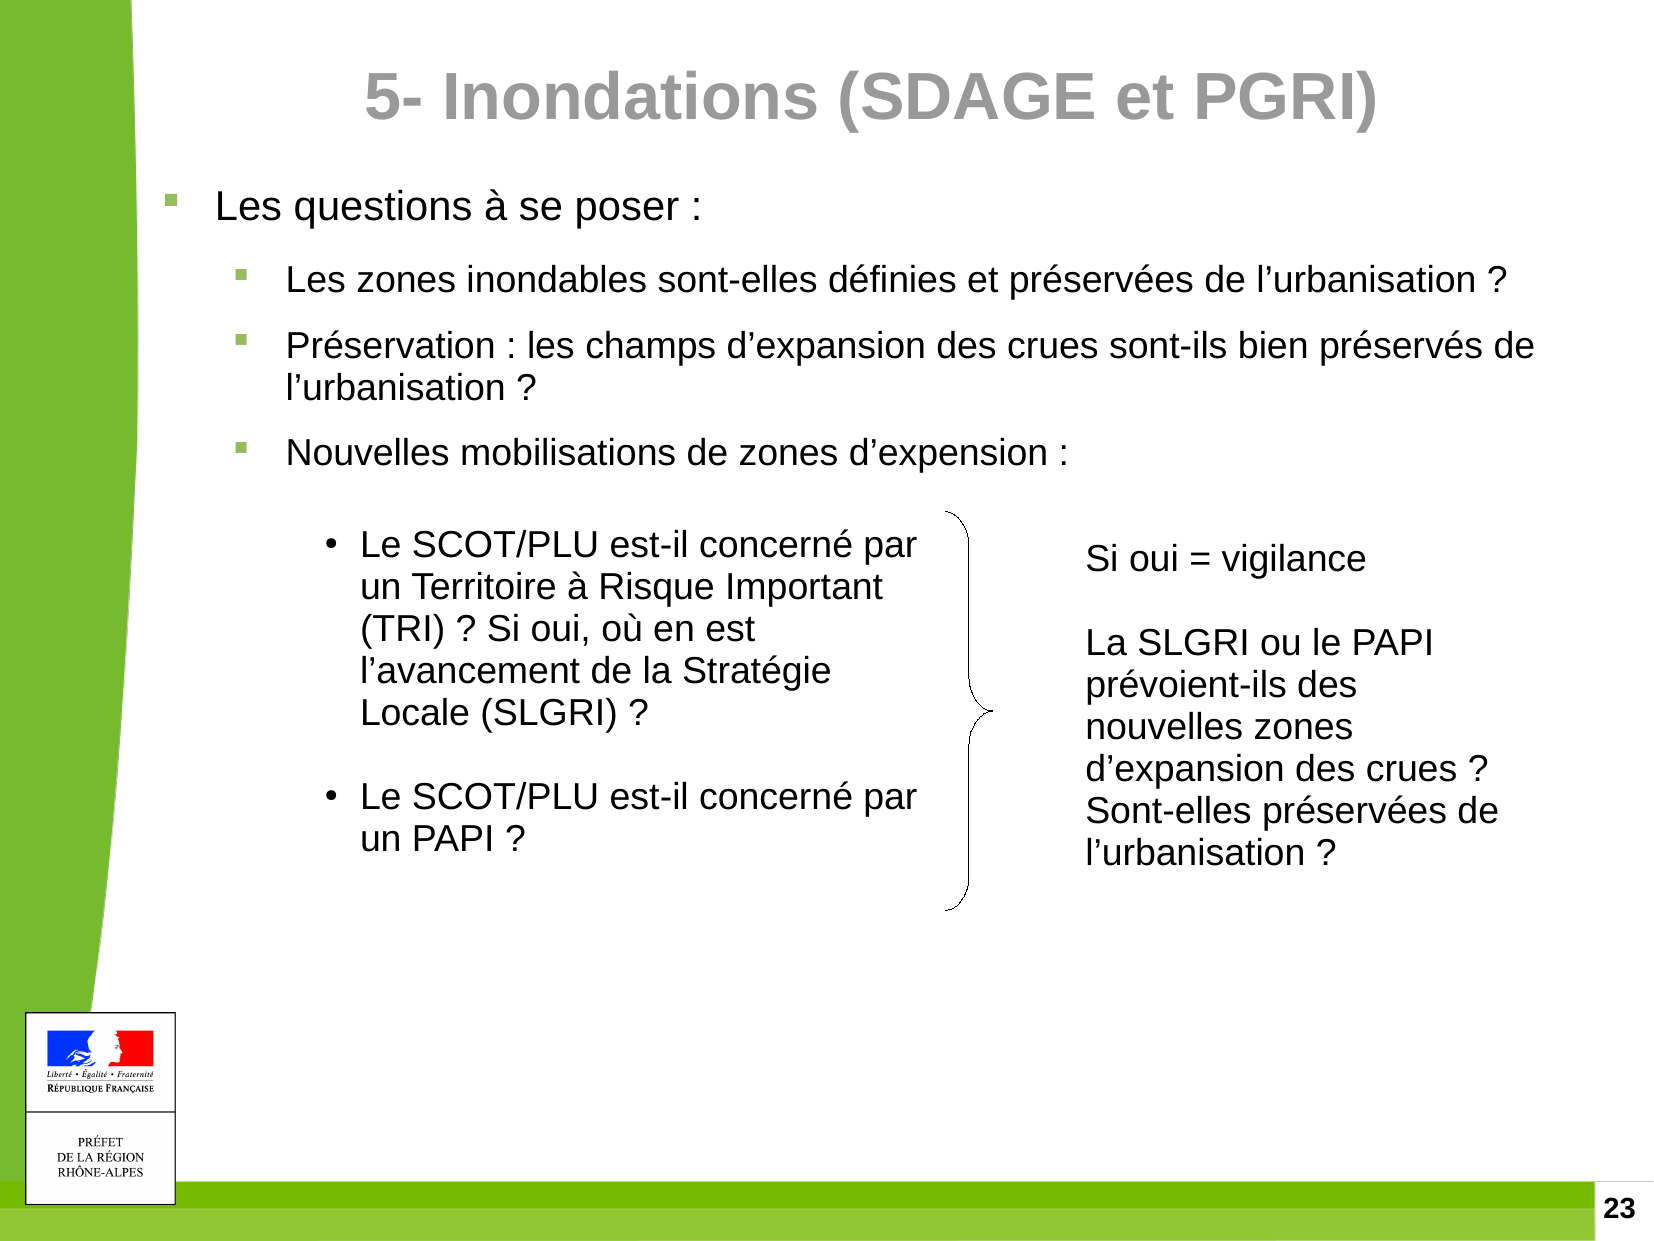

# 5- Inondations (SDAGE et PGRI)
Les questions à se poser :
Les zones inondables sont-elles définies et préservées de l’urbanisation ?
Préservation : les champs d’expansion des crues sont-ils bien préservés de l’urbanisation ?
Nouvelles mobilisations de zones d’expension :
Le SCOT/PLU est-il concerné par un Territoire à Risque Important (TRI) ? Si oui, où en est l’avancement de la Stratégie Locale (SLGRI) ?
Le SCOT/PLU est-il concerné par un PAPI ?
Si oui = vigilance
La SLGRI ou le PAPI prévoient-ils des nouvelles zones d’expansion des crues ? Sont-elles préservées de l’urbanisation ?